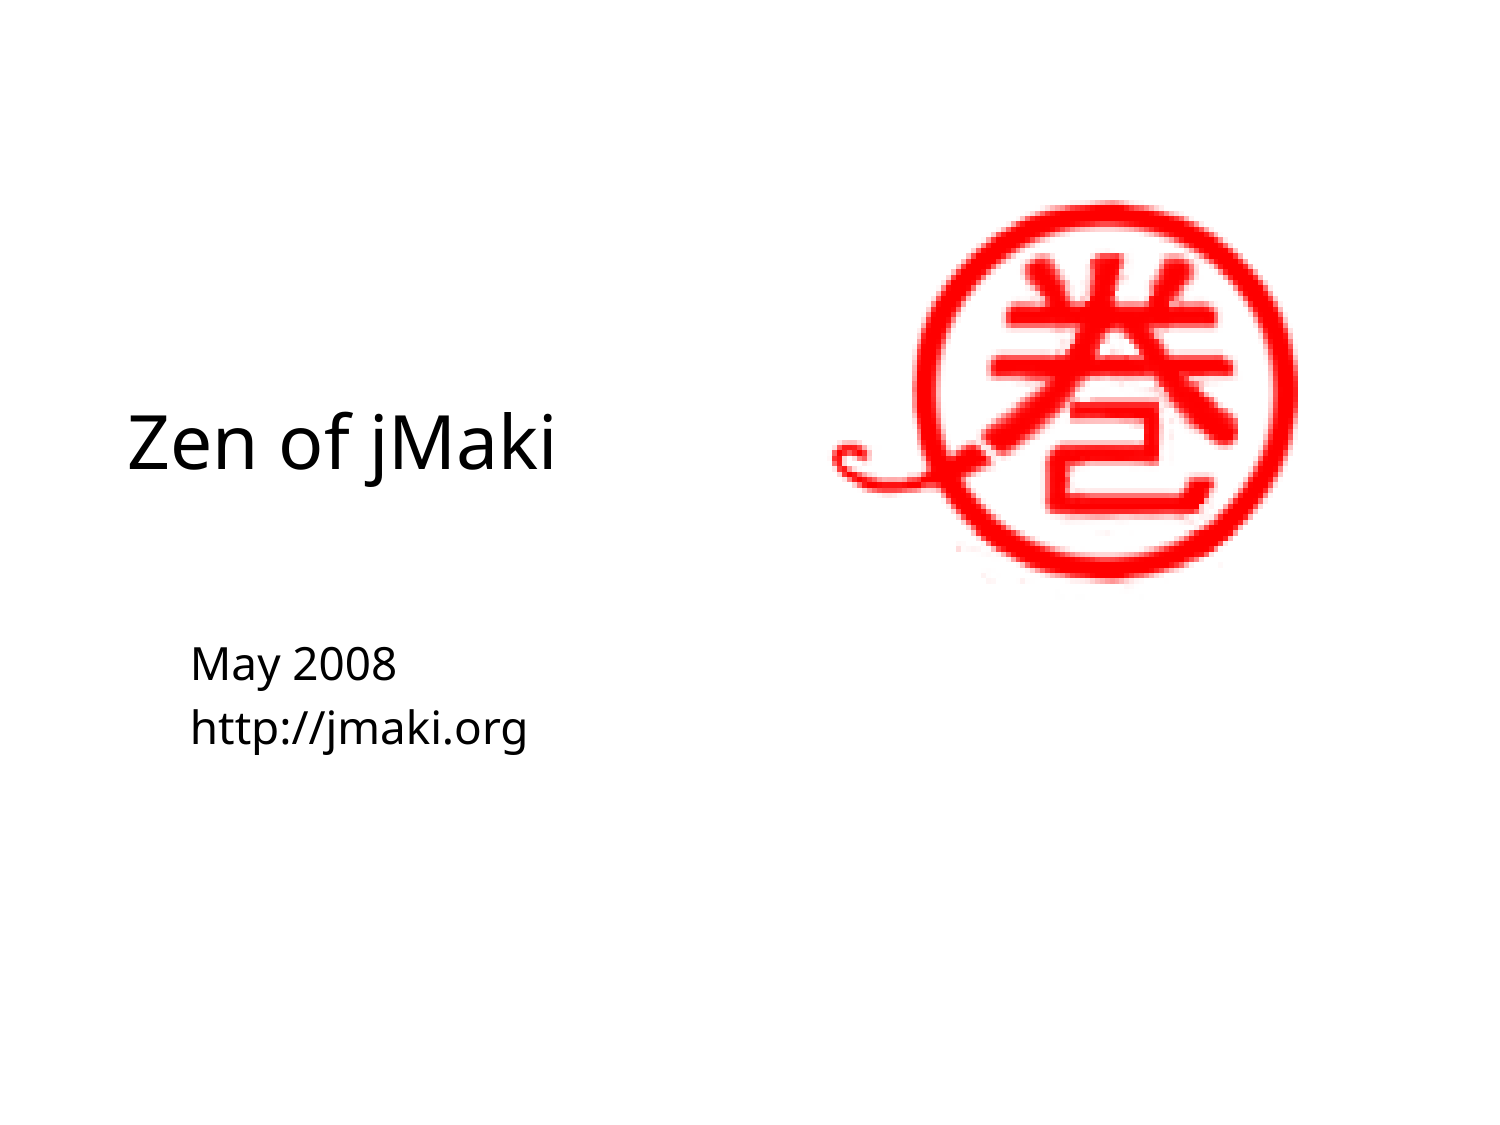

# Zen of jMaki
May 2008
http://jmaki.org
Speaker’s logo here (optional)